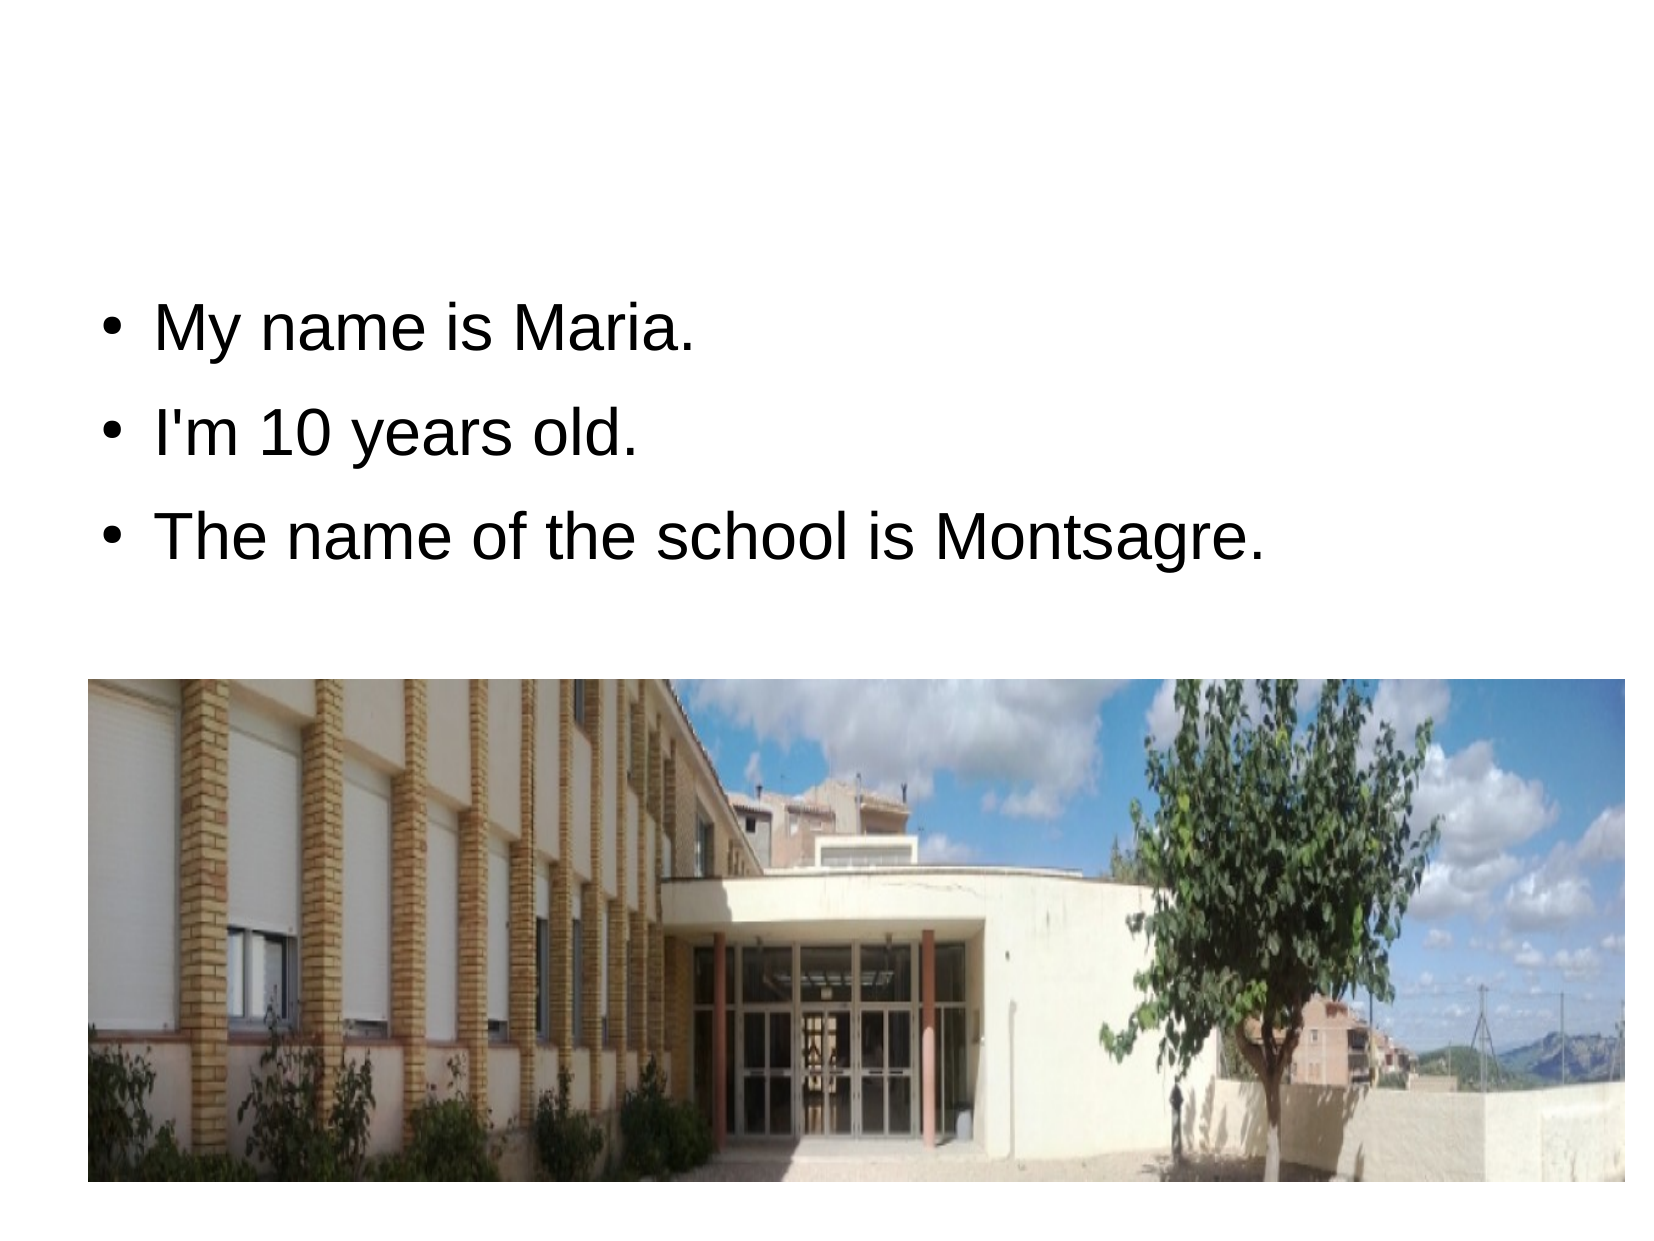

# My name is Maria.
I'm 10 years old.
The name of the school is Montsagre.